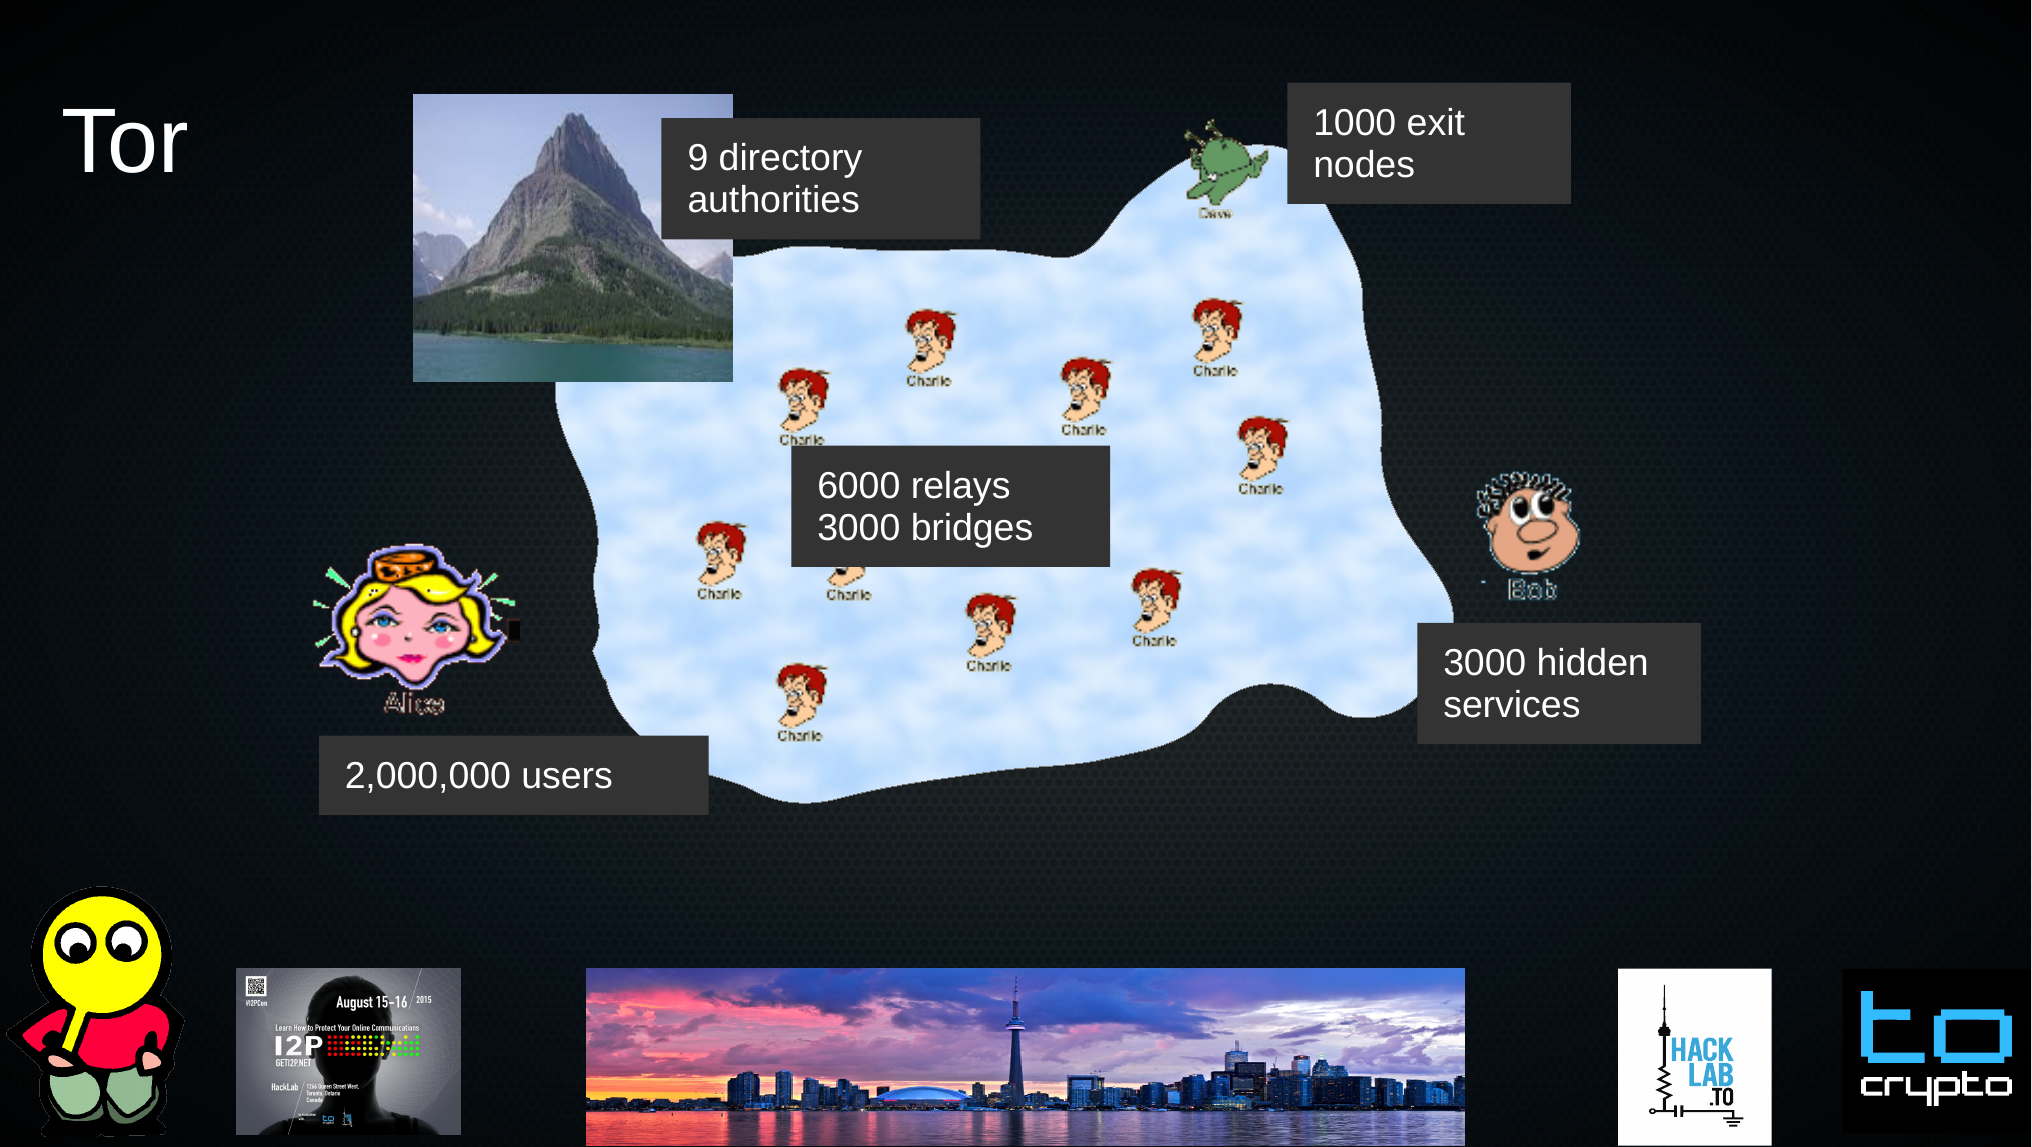

Tor
1000 exit nodes
9 directory authorities
6000 relays
3000 bridges
3000 hidden services
2,000,000 users
30